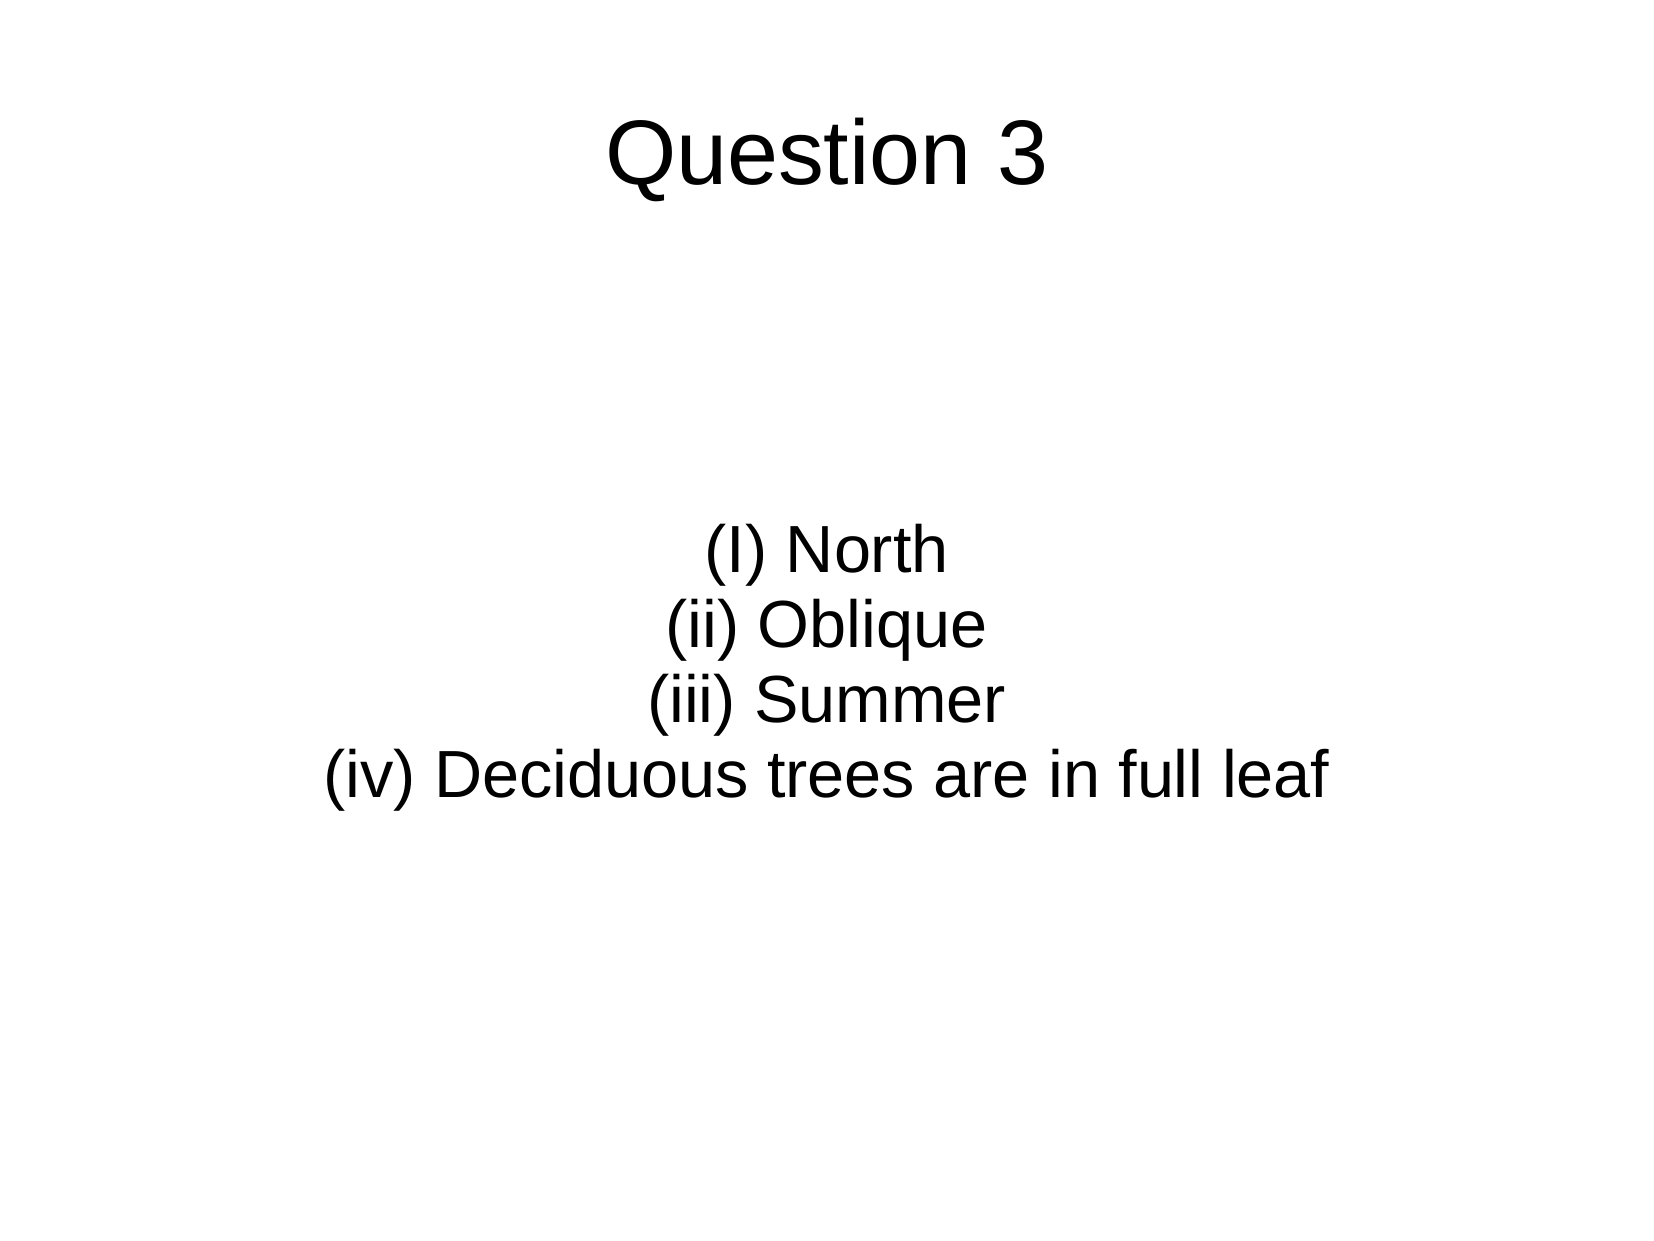

# Question 3
(I) North
(ii) Oblique
(iii) Summer
(iv) Deciduous trees are in full leaf